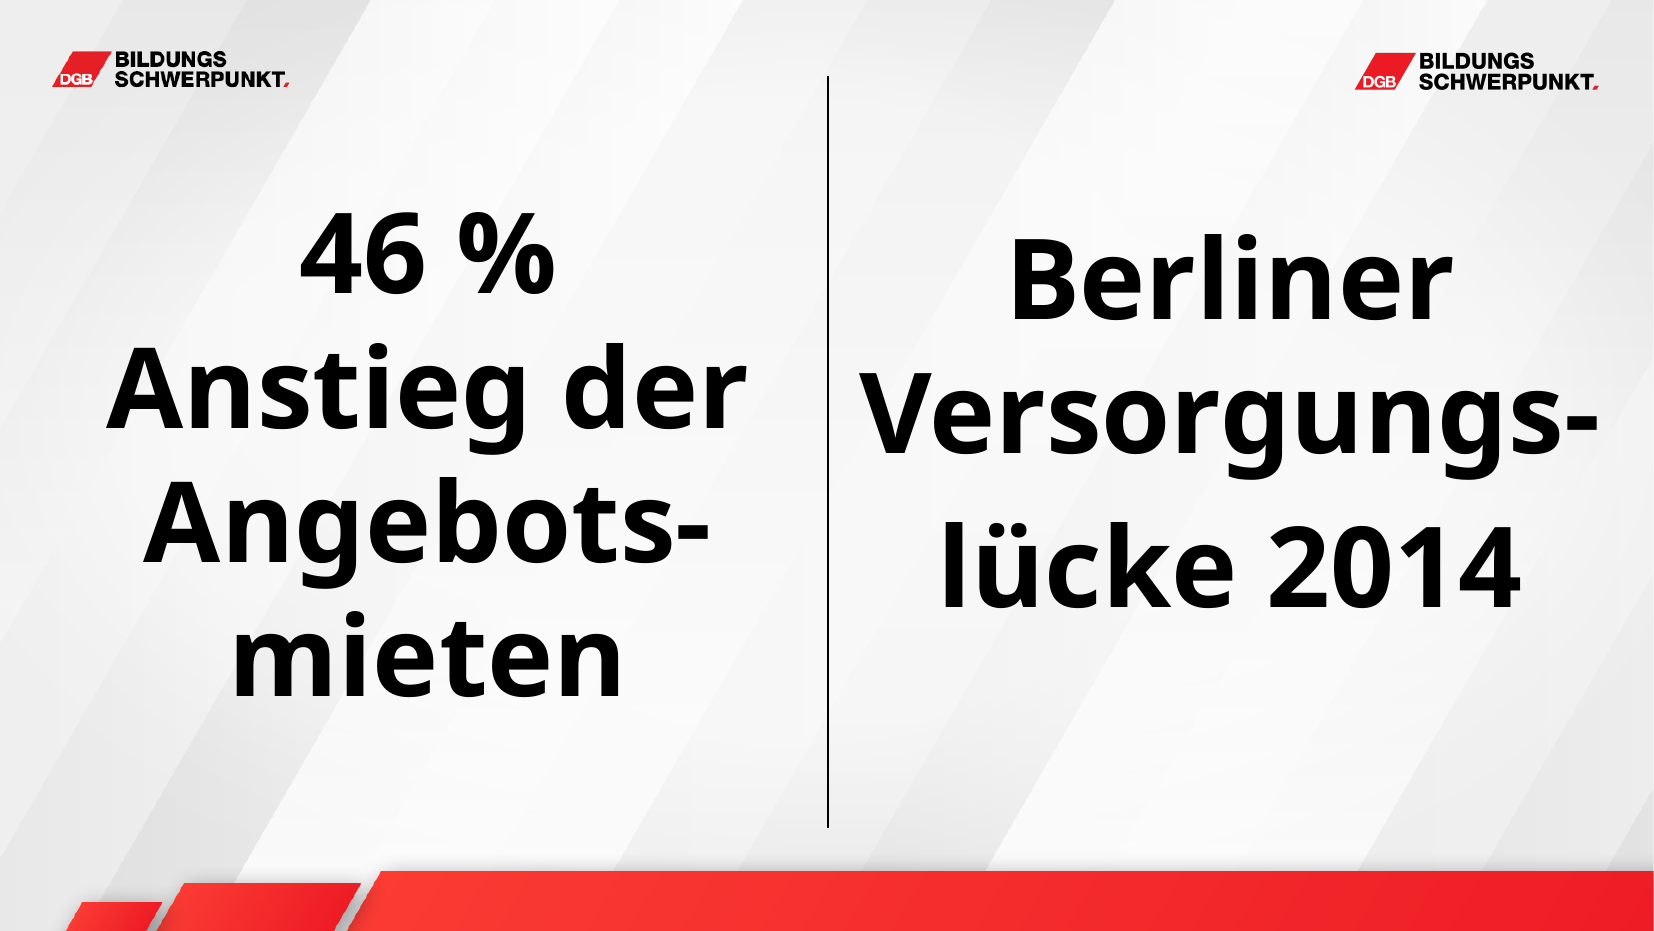

# 46 % Anstieg der Angebots-mieten
Berliner Versorgungs-
lücke 2014